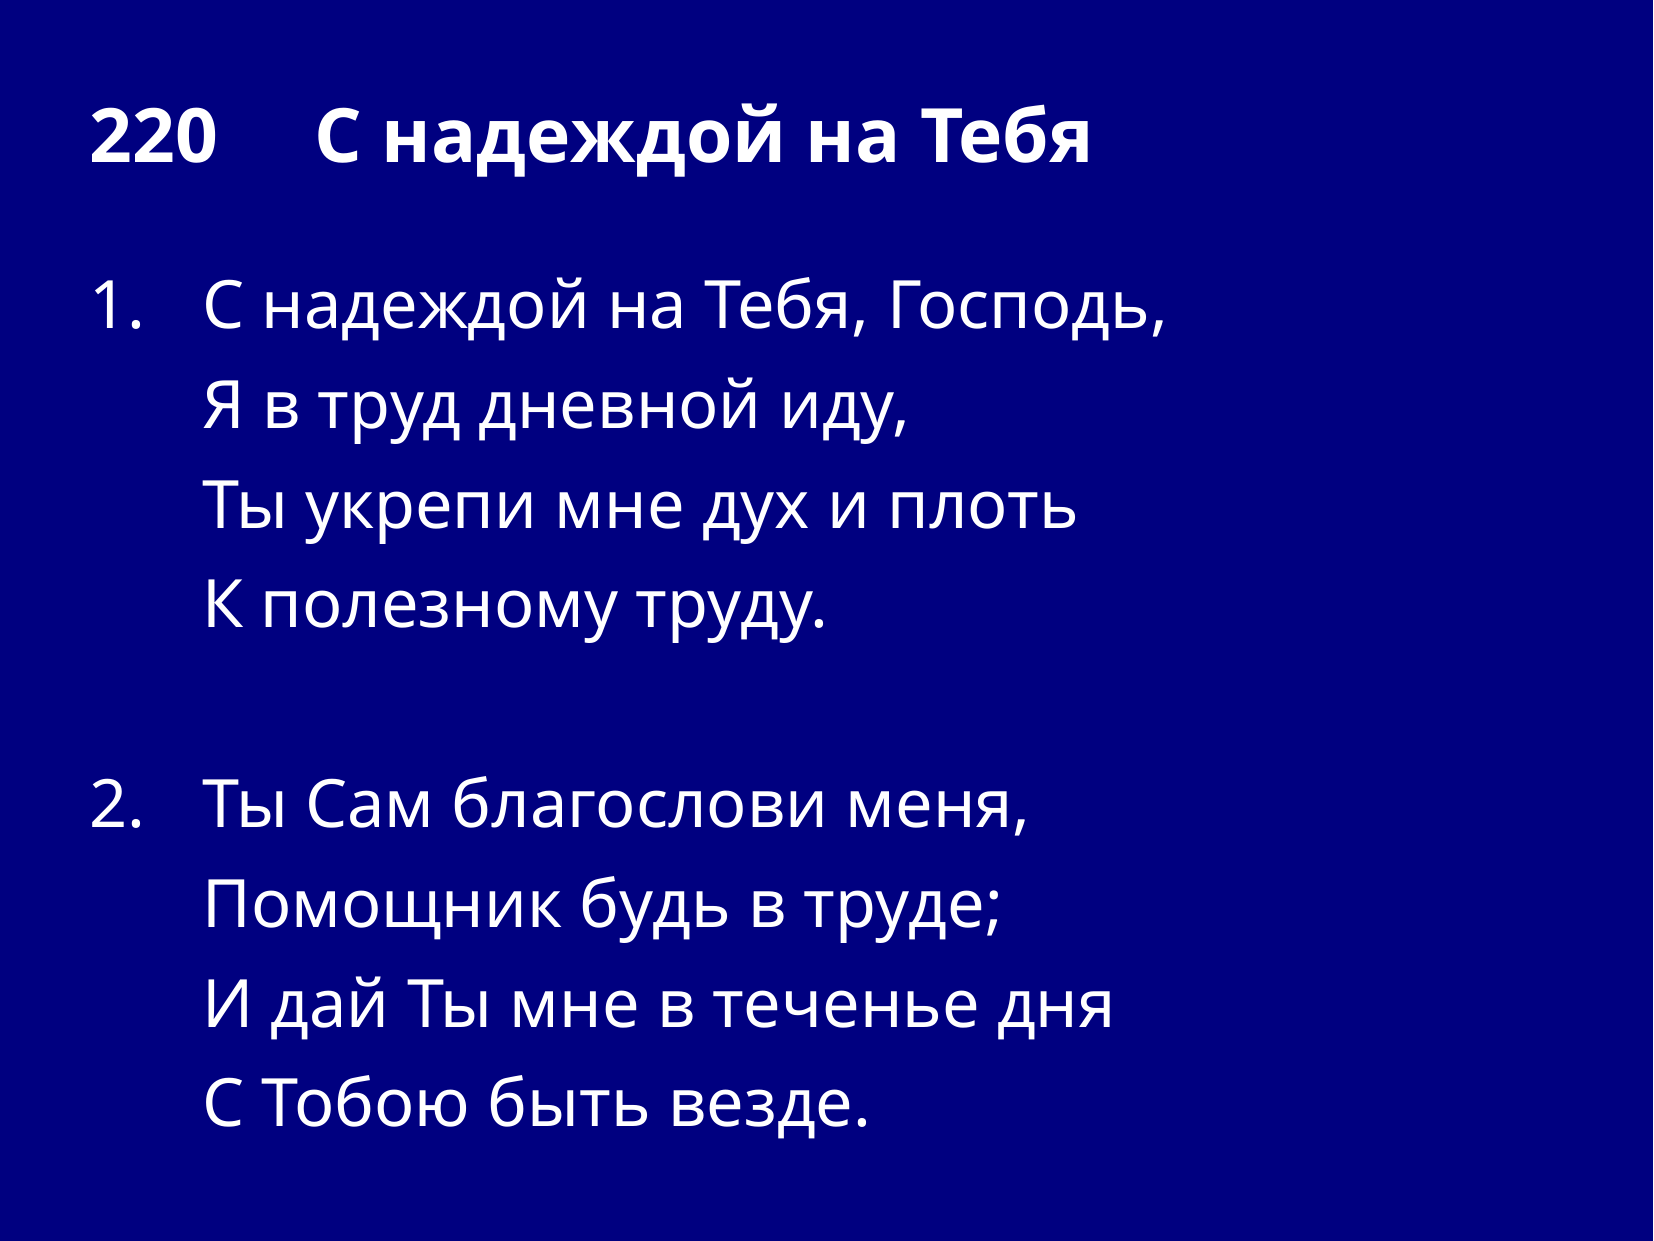

220	С надеждой на Тебя
1.	С надеждой на Тебя, Господь,
	Я в труд дневной иду,
	Ты укрепи мне дух и плоть
	К полезному труду.
2.	Ты Сам благослови меня,
	Помощник будь в труде;
	И дай Ты мне в теченье дня
	С Тобою быть везде.